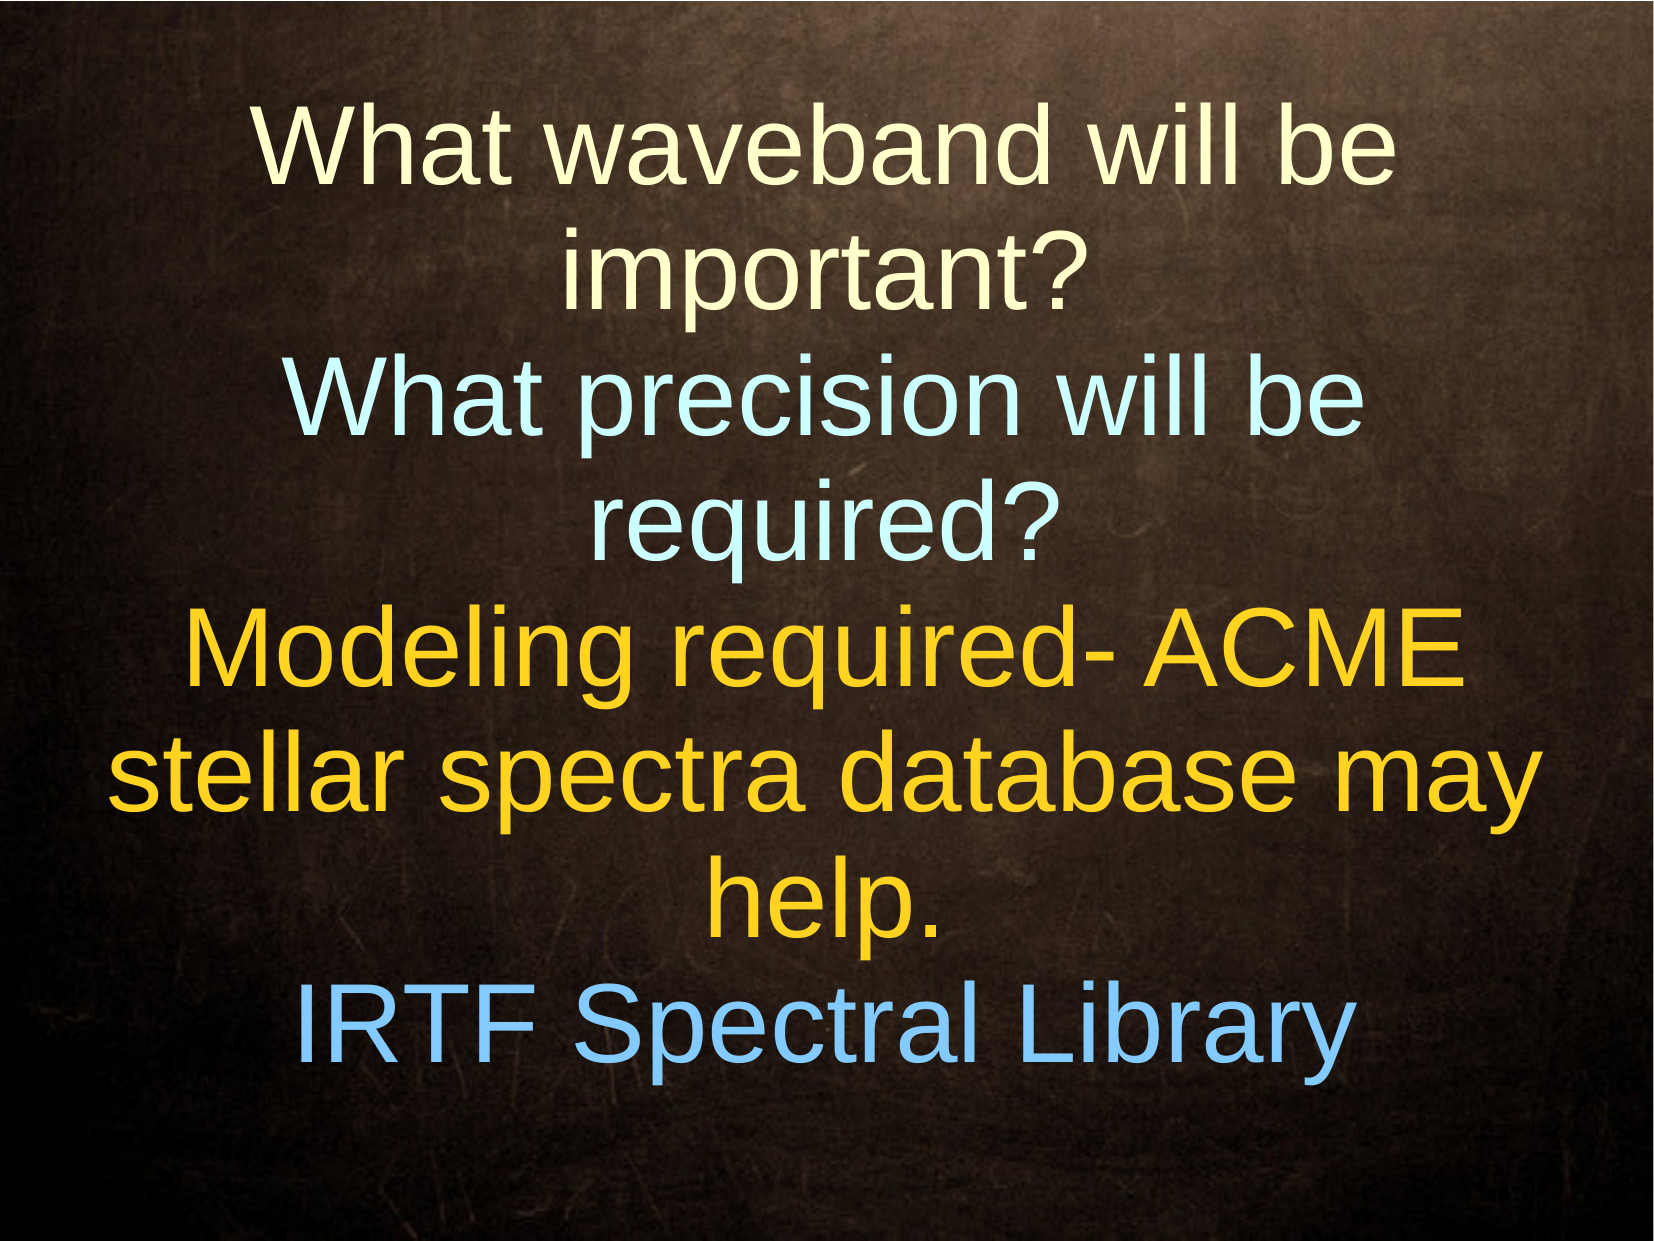

What waveband will be important?
What precision will be required?
Modeling required- ACME stellar spectra database may help.
IRTF Spectral Library